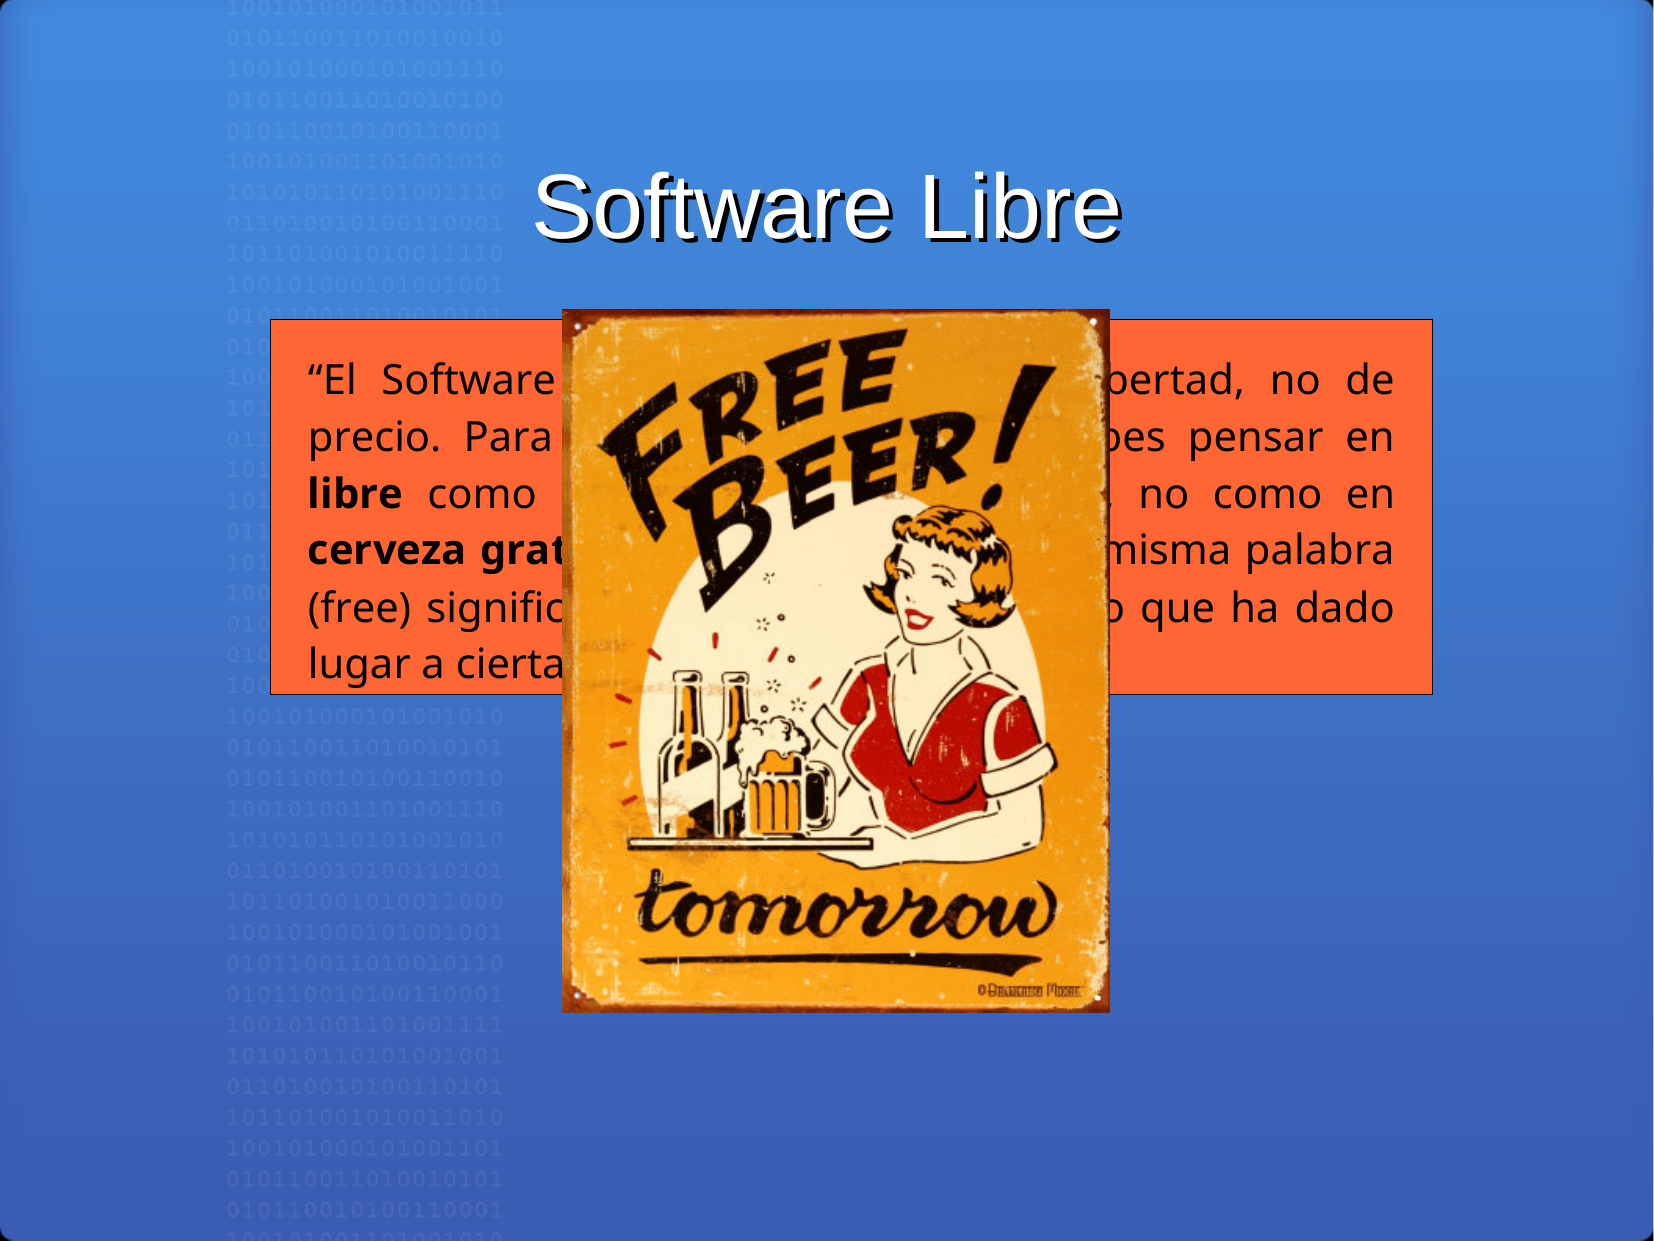

# Software Libre
“El Software Libre es un asunto de libertad, no de precio. Para entender el concepto, debes pensar en libre como en libertad de expresión, no como en cerveza gratis [N. del T.: en inglés una misma palabra (free) significa tanto libre como gratis, lo que ha dado lugar a cierta confusión].“